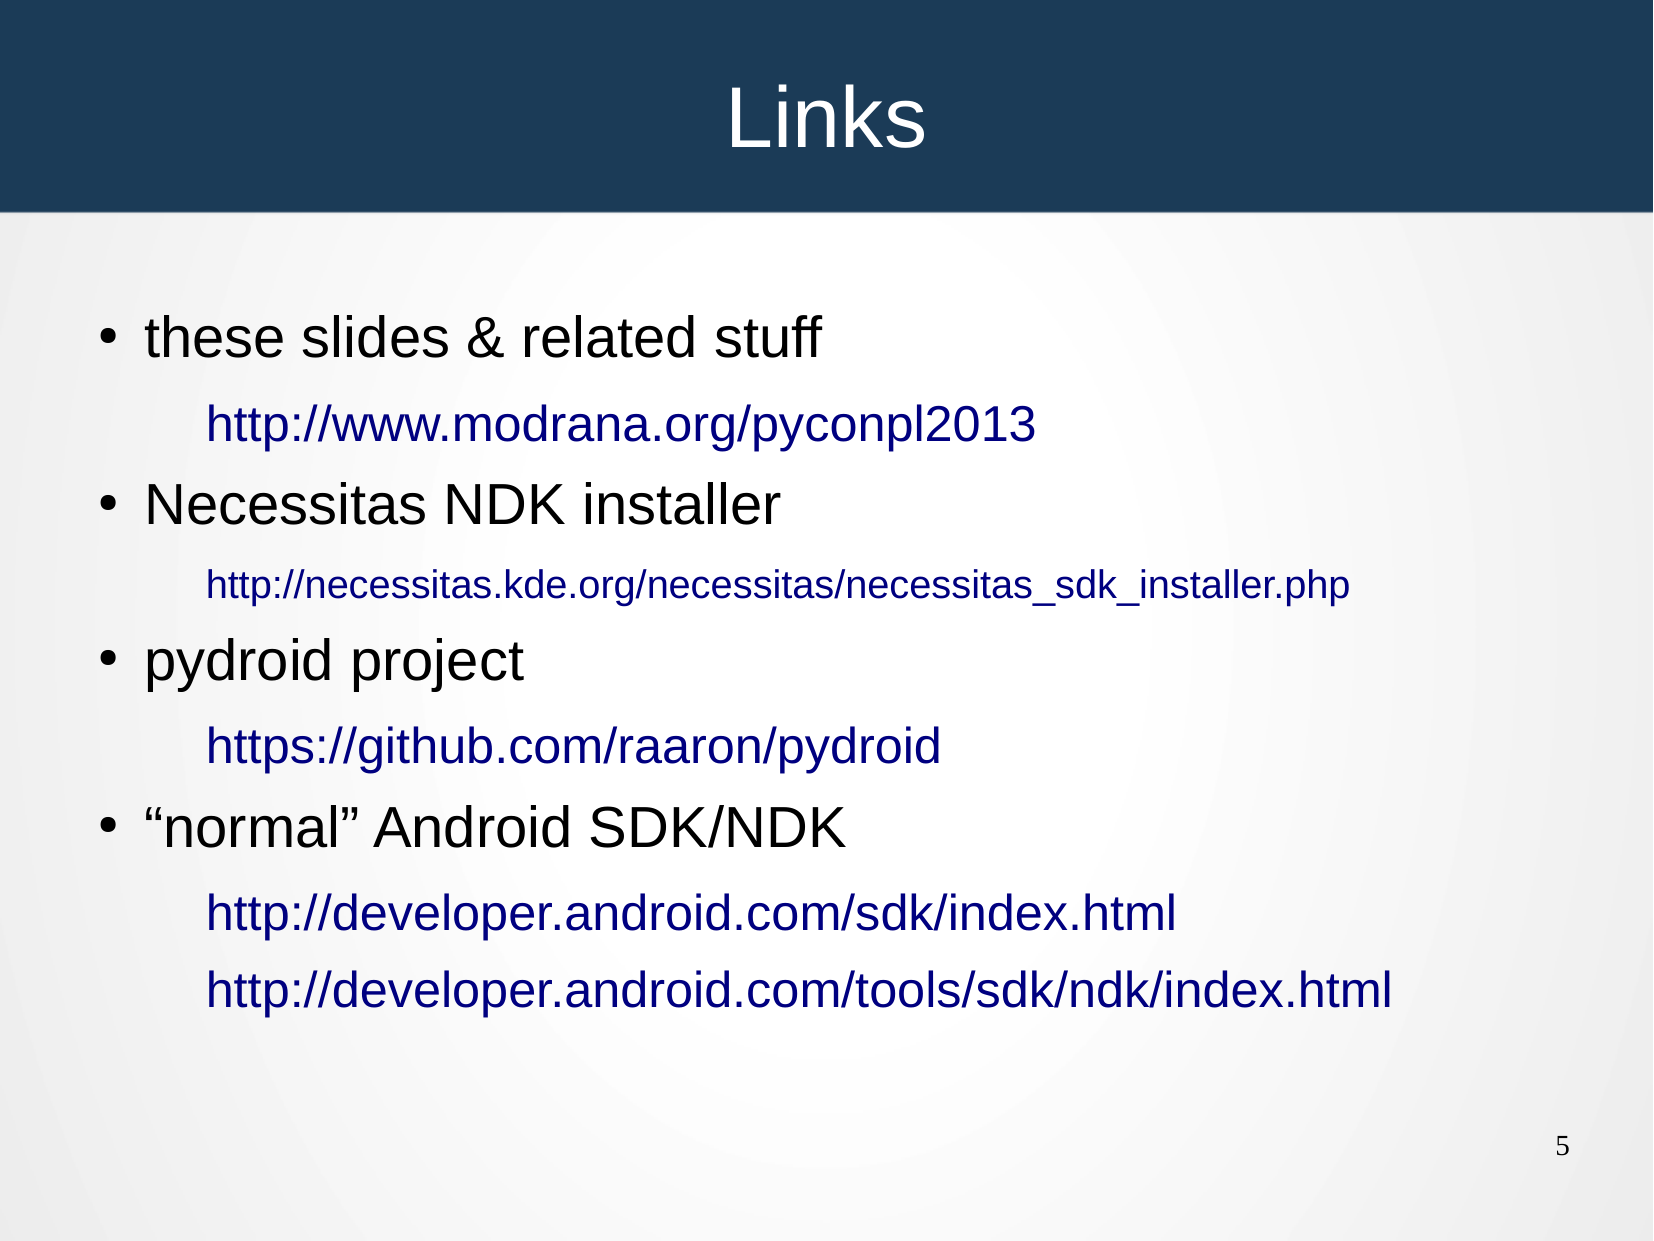

# Links
these slides & related stuff
http://www.modrana.org/pyconpl2013
Necessitas NDK installer
http://necessitas.kde.org/necessitas/necessitas_sdk_installer.php
pydroid project
https://github.com/raaron/pydroid
“normal” Android SDK/NDK
http://developer.android.com/sdk/index.html
http://developer.android.com/tools/sdk/ndk/index.html
5